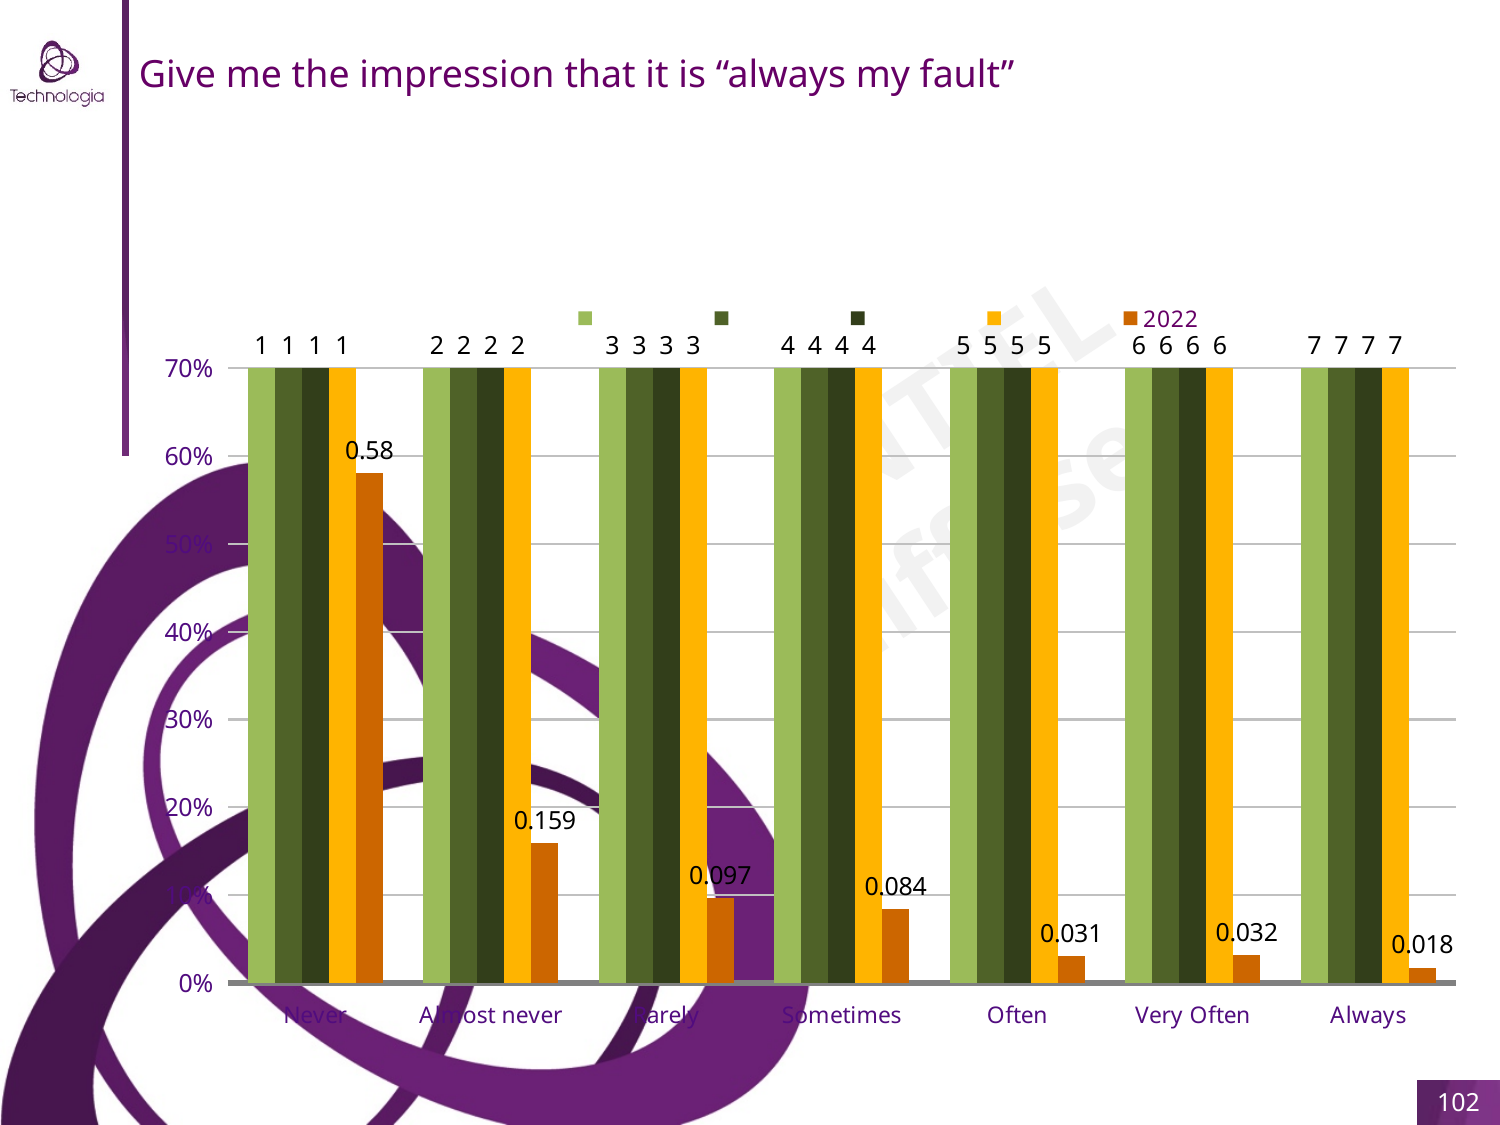

# Give me the impression that it is “always my fault”
[unsupported chart]